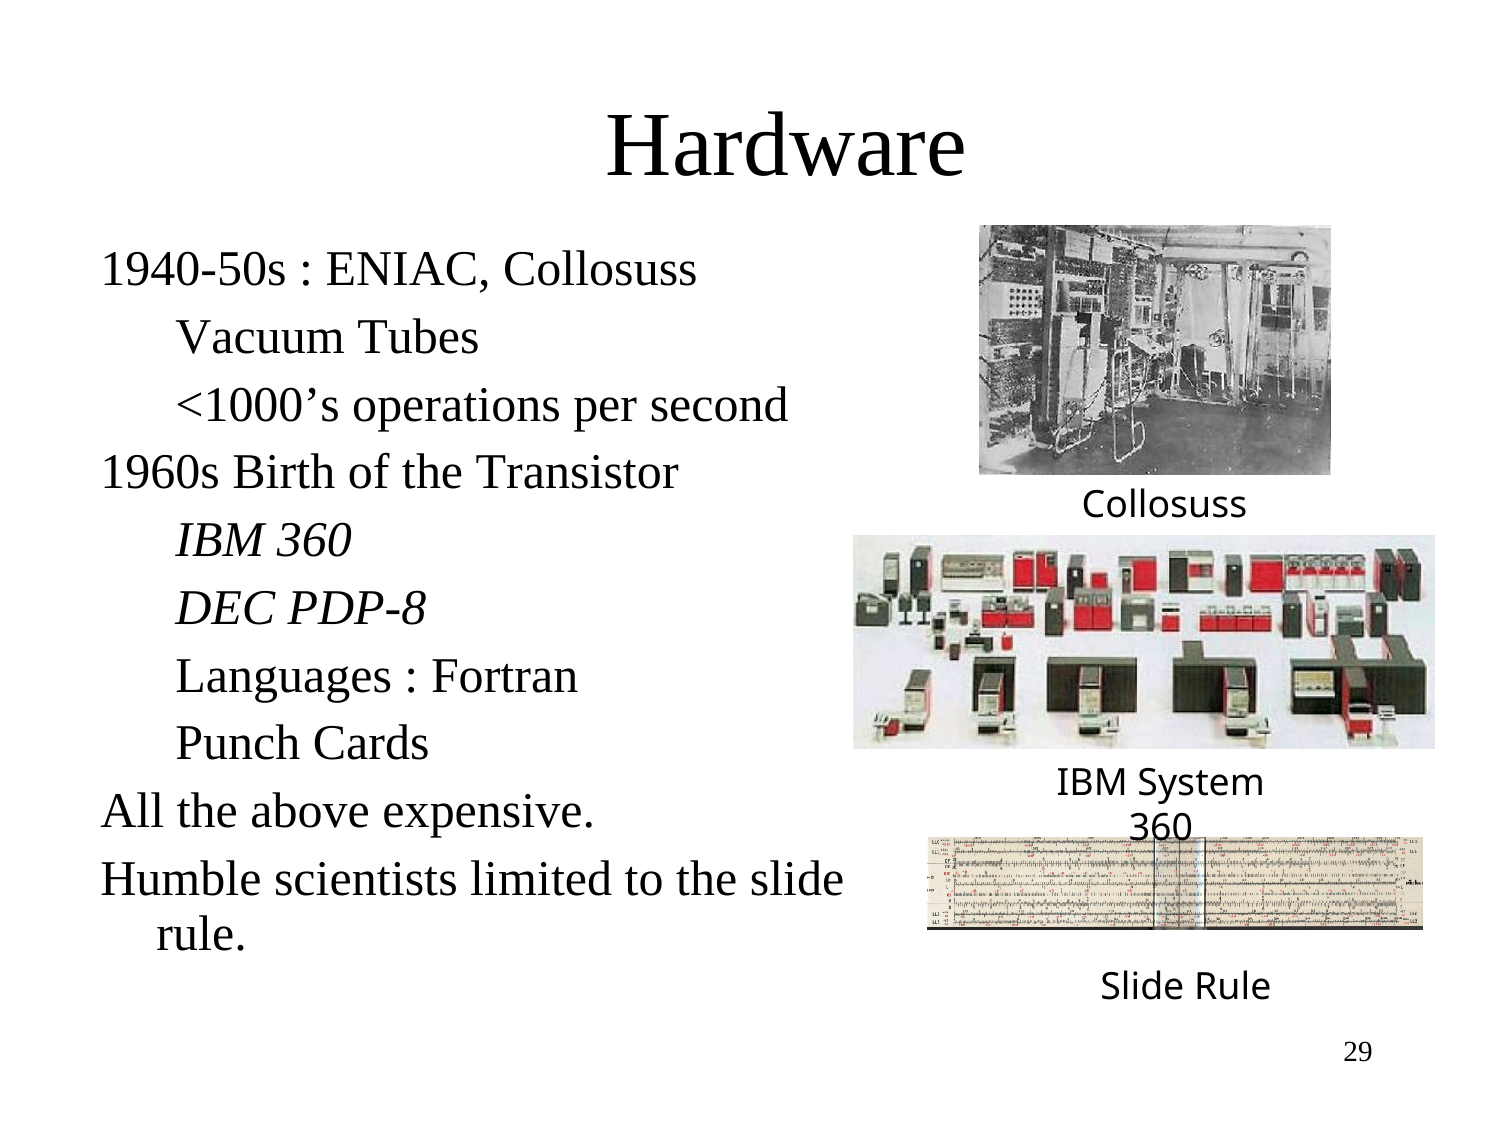

# Hardware
1940-50s : ENIAC, Collosuss
Vacuum Tubes
<1000’s operations per second
1960s Birth of the Transistor
IBM 360
DEC PDP-8
Languages : Fortran
Punch Cards
All the above expensive.
Humble scientists limited to the slide rule.
Collosuss
IBM System 360
Slide Rule